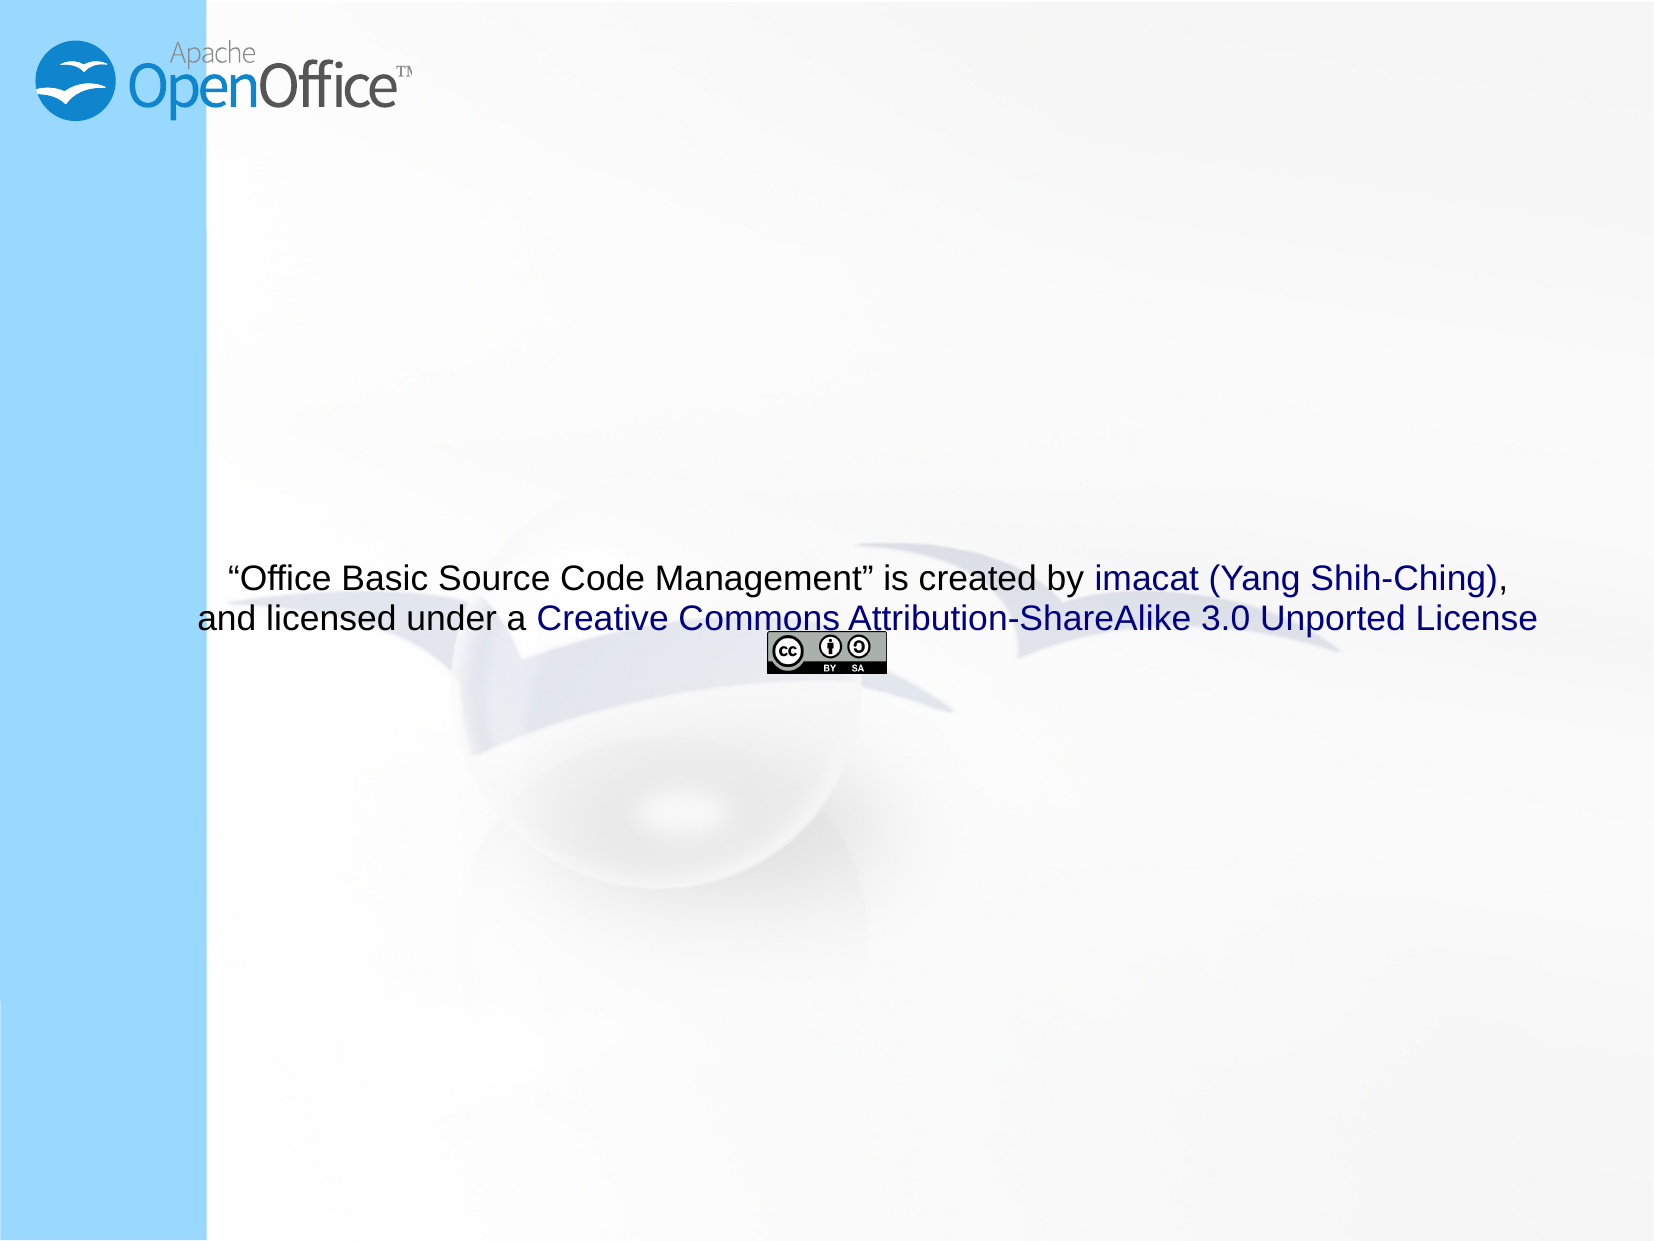

# “Office Basic Source Code Management” is created by imacat (Yang Shih-Ching),
and licensed under a Creative Commons Attribution-ShareAlike 3.0 Unported License